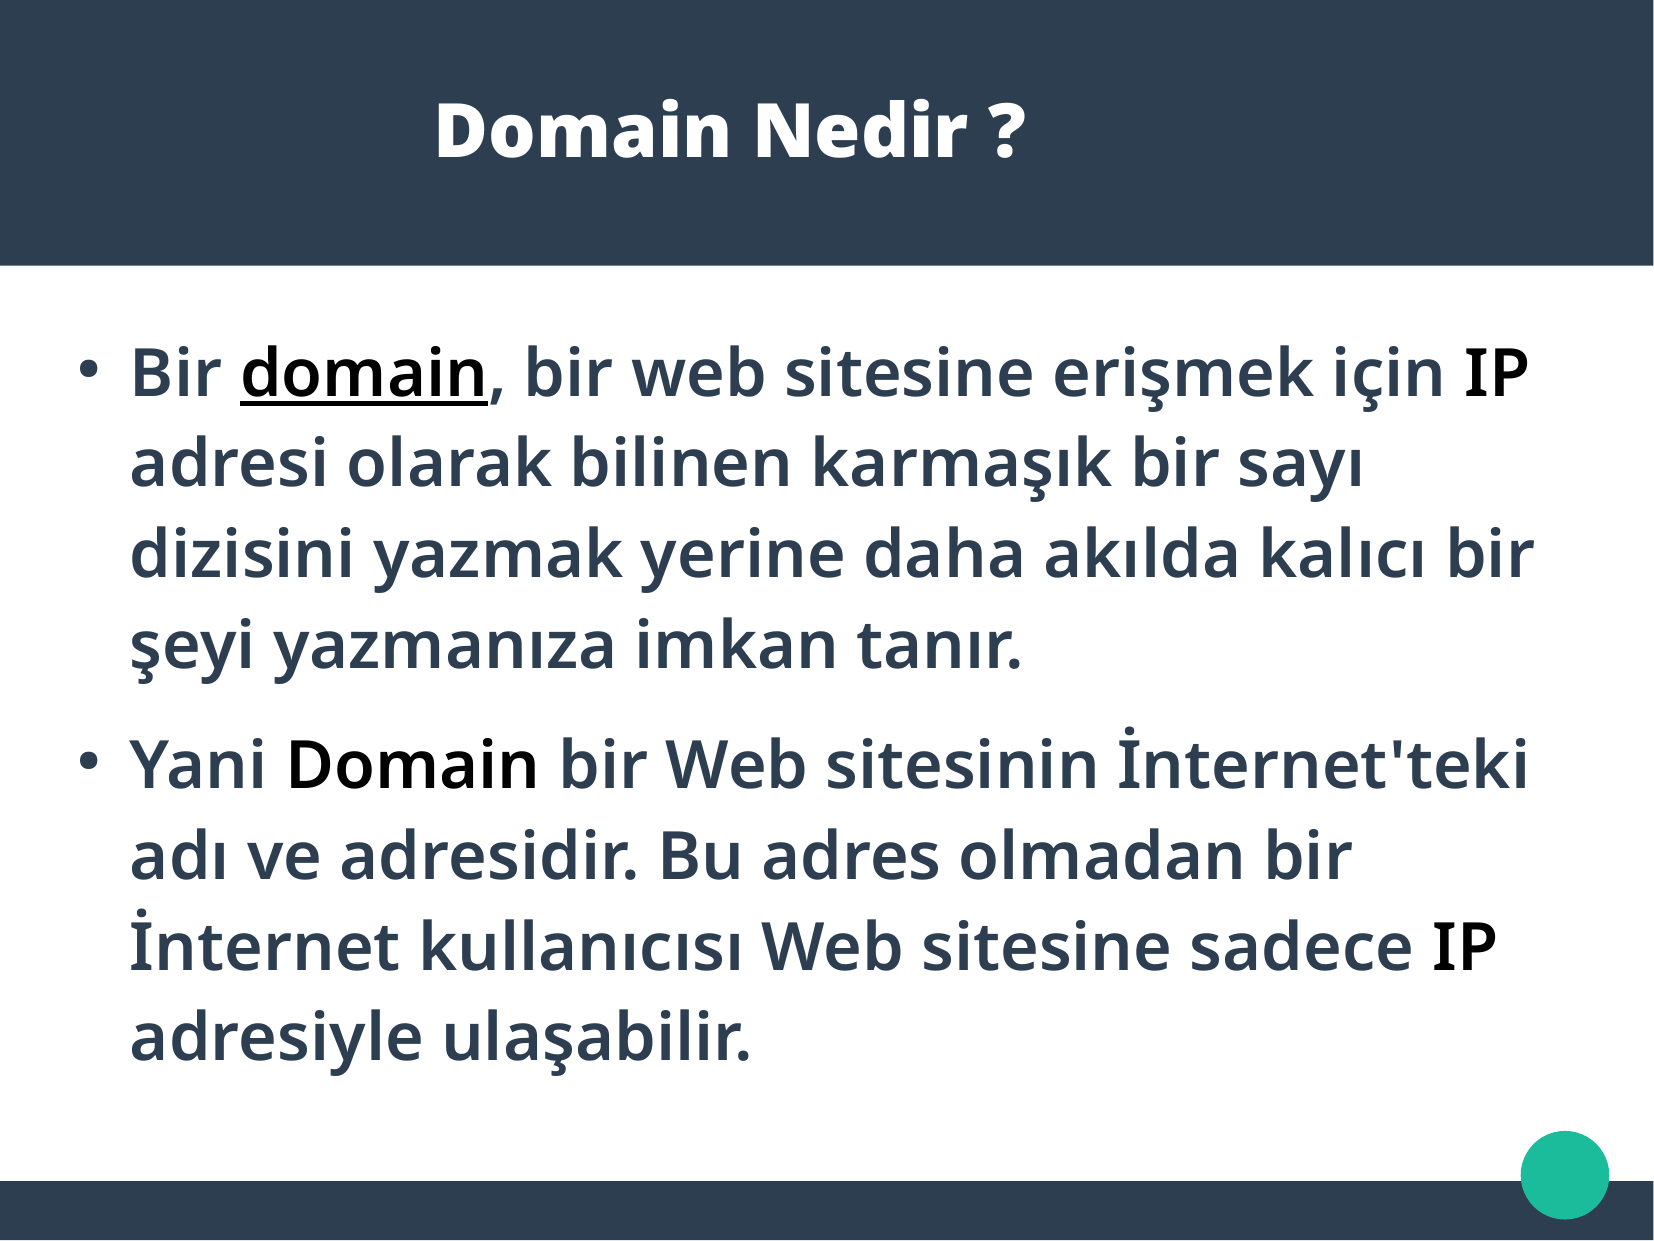

# Domain Nedir ?
Bir domain, bir web sitesine erişmek için IP adresi olarak bilinen karmaşık bir sayı dizisini yazmak yerine daha akılda kalıcı bir şeyi yazmanıza imkan tanır.
Yani Domain bir Web sitesinin İnternet'teki adı ve adresidir. Bu adres olmadan bir İnternet kullanıcısı Web sitesine sadece IP adresiyle ulaşabilir.